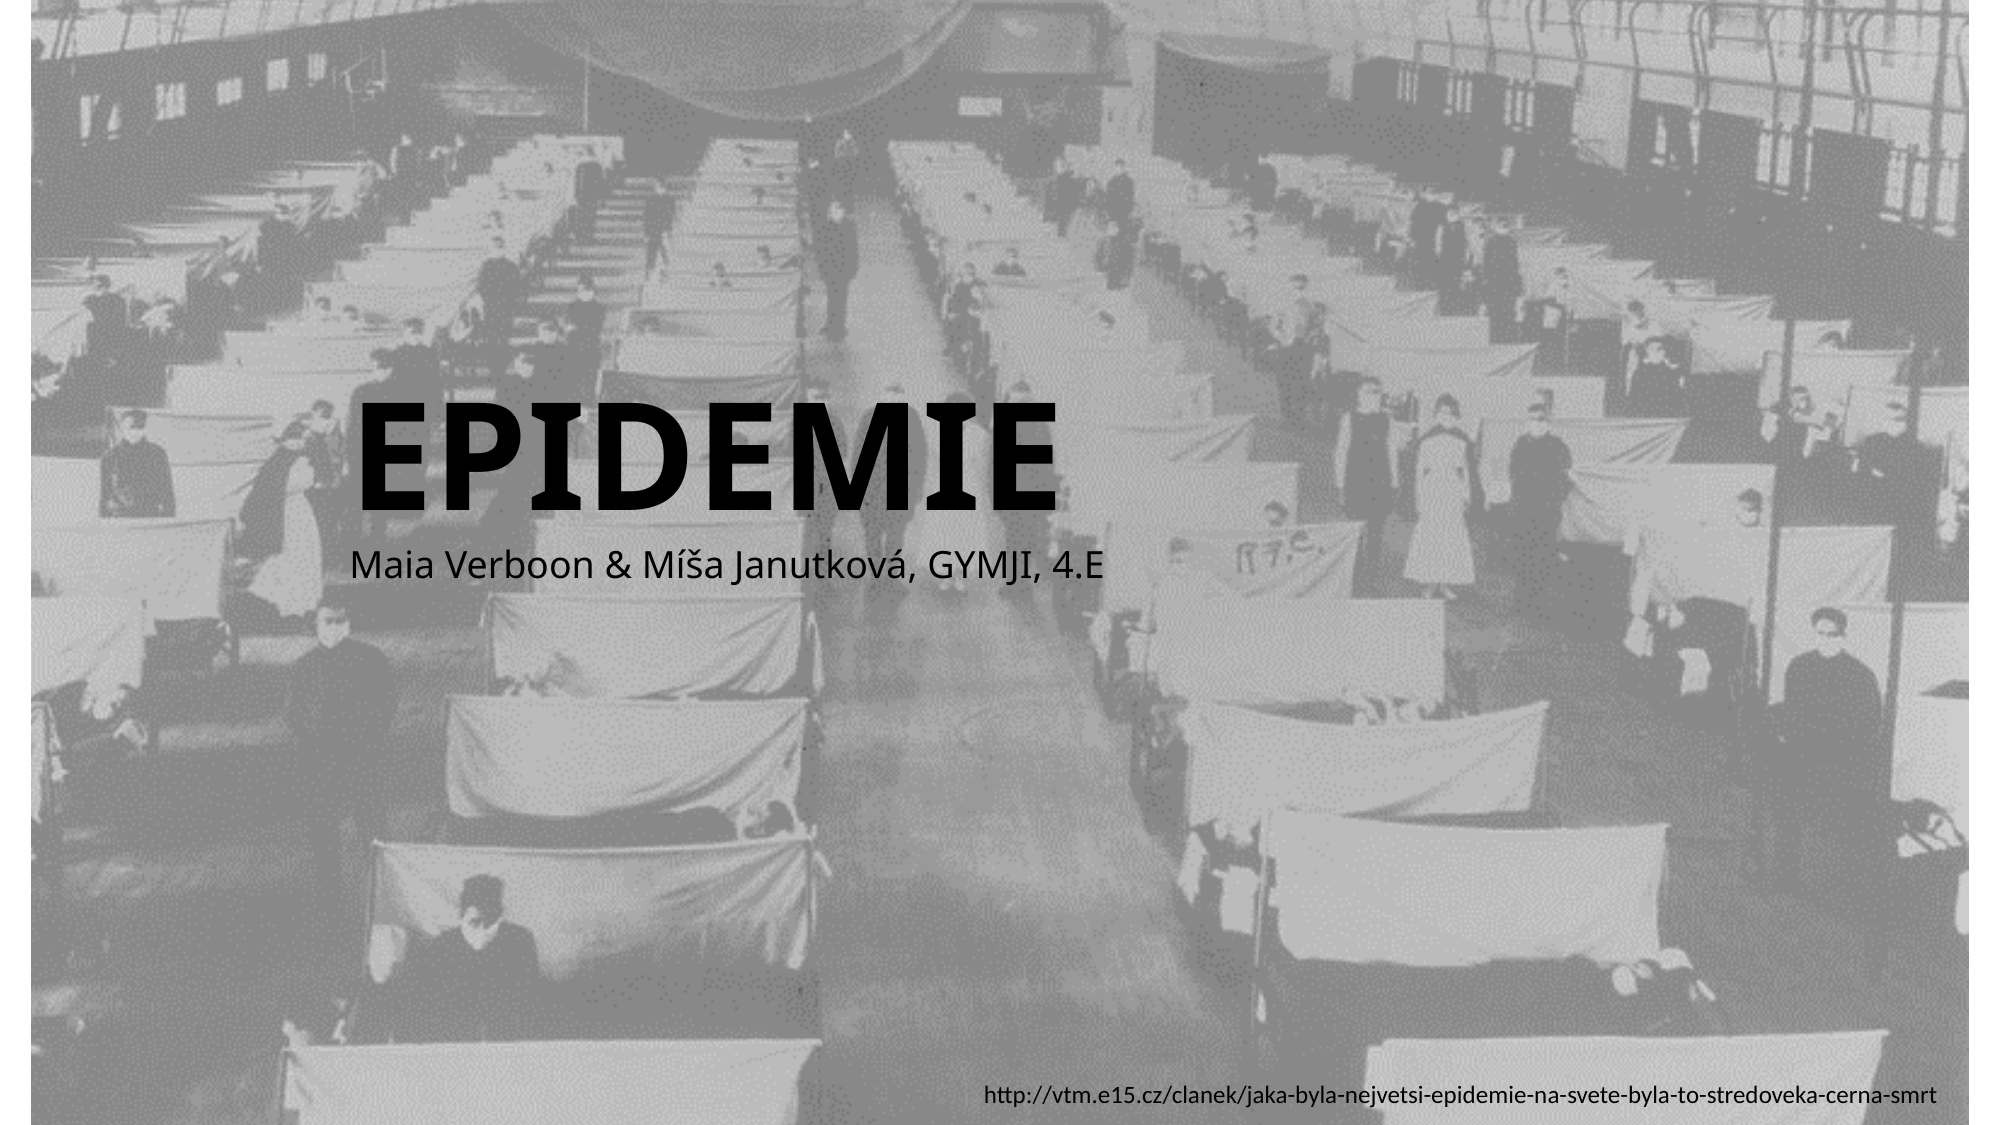

# EPIDEMIE
EPIDEMIE
Maia Verboon & Míša Janutková, GYMJI, 4.E
Janutková & Verboon
http://vtm.e15.cz/clanek/jaka-byla-nejvetsi-epidemie-na-svete-byla-to-stredoveka-cerna-smrt